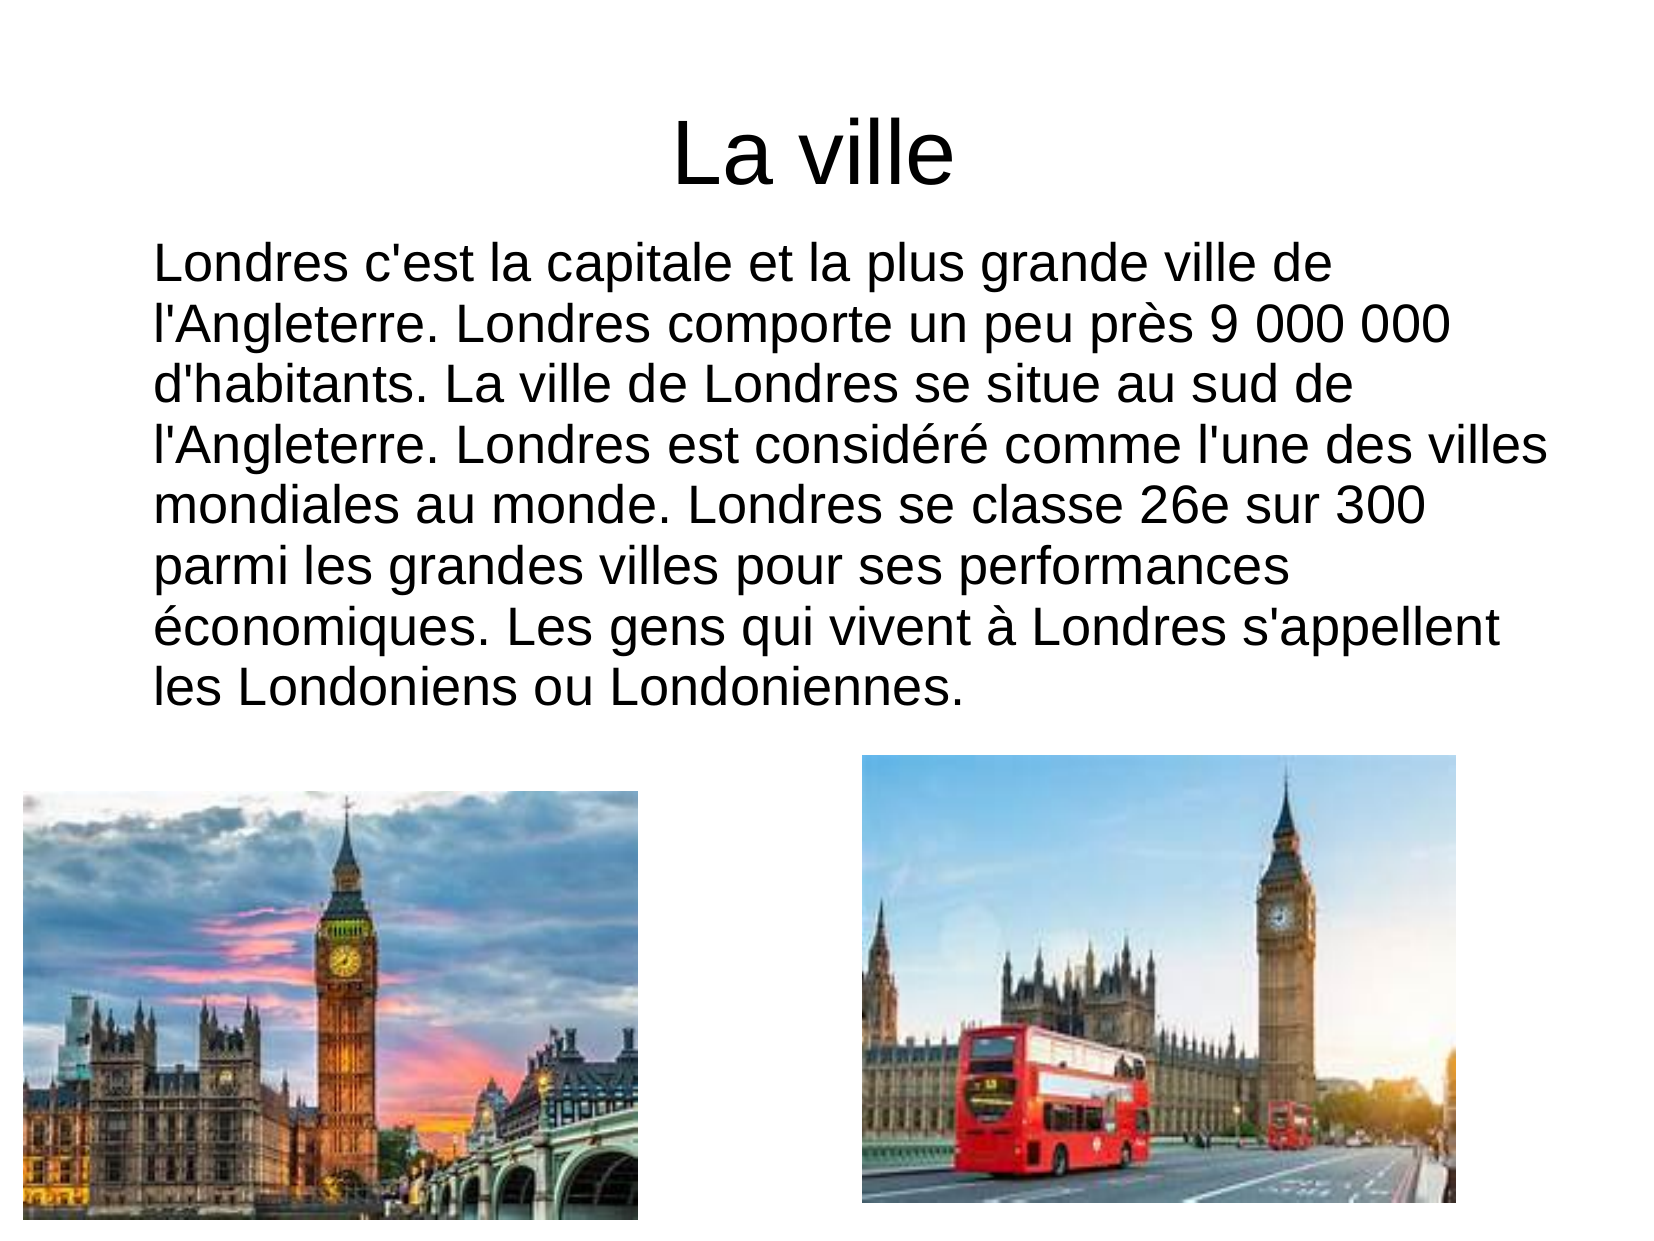

# La ville
Londres c'est la capitale et la plus grande ville de l'Angleterre. Londres comporte un peu près 9 000 000 d'habitants. La ville de Londres se situe au sud de l'Angleterre. Londres est considéré comme l'une des villes mondiales au monde. Londres se classe 26e sur 300 parmi les grandes villes pour ses performances économiques. Les gens qui vivent à Londres s'appellent les Londoniens ou Londoniennes.